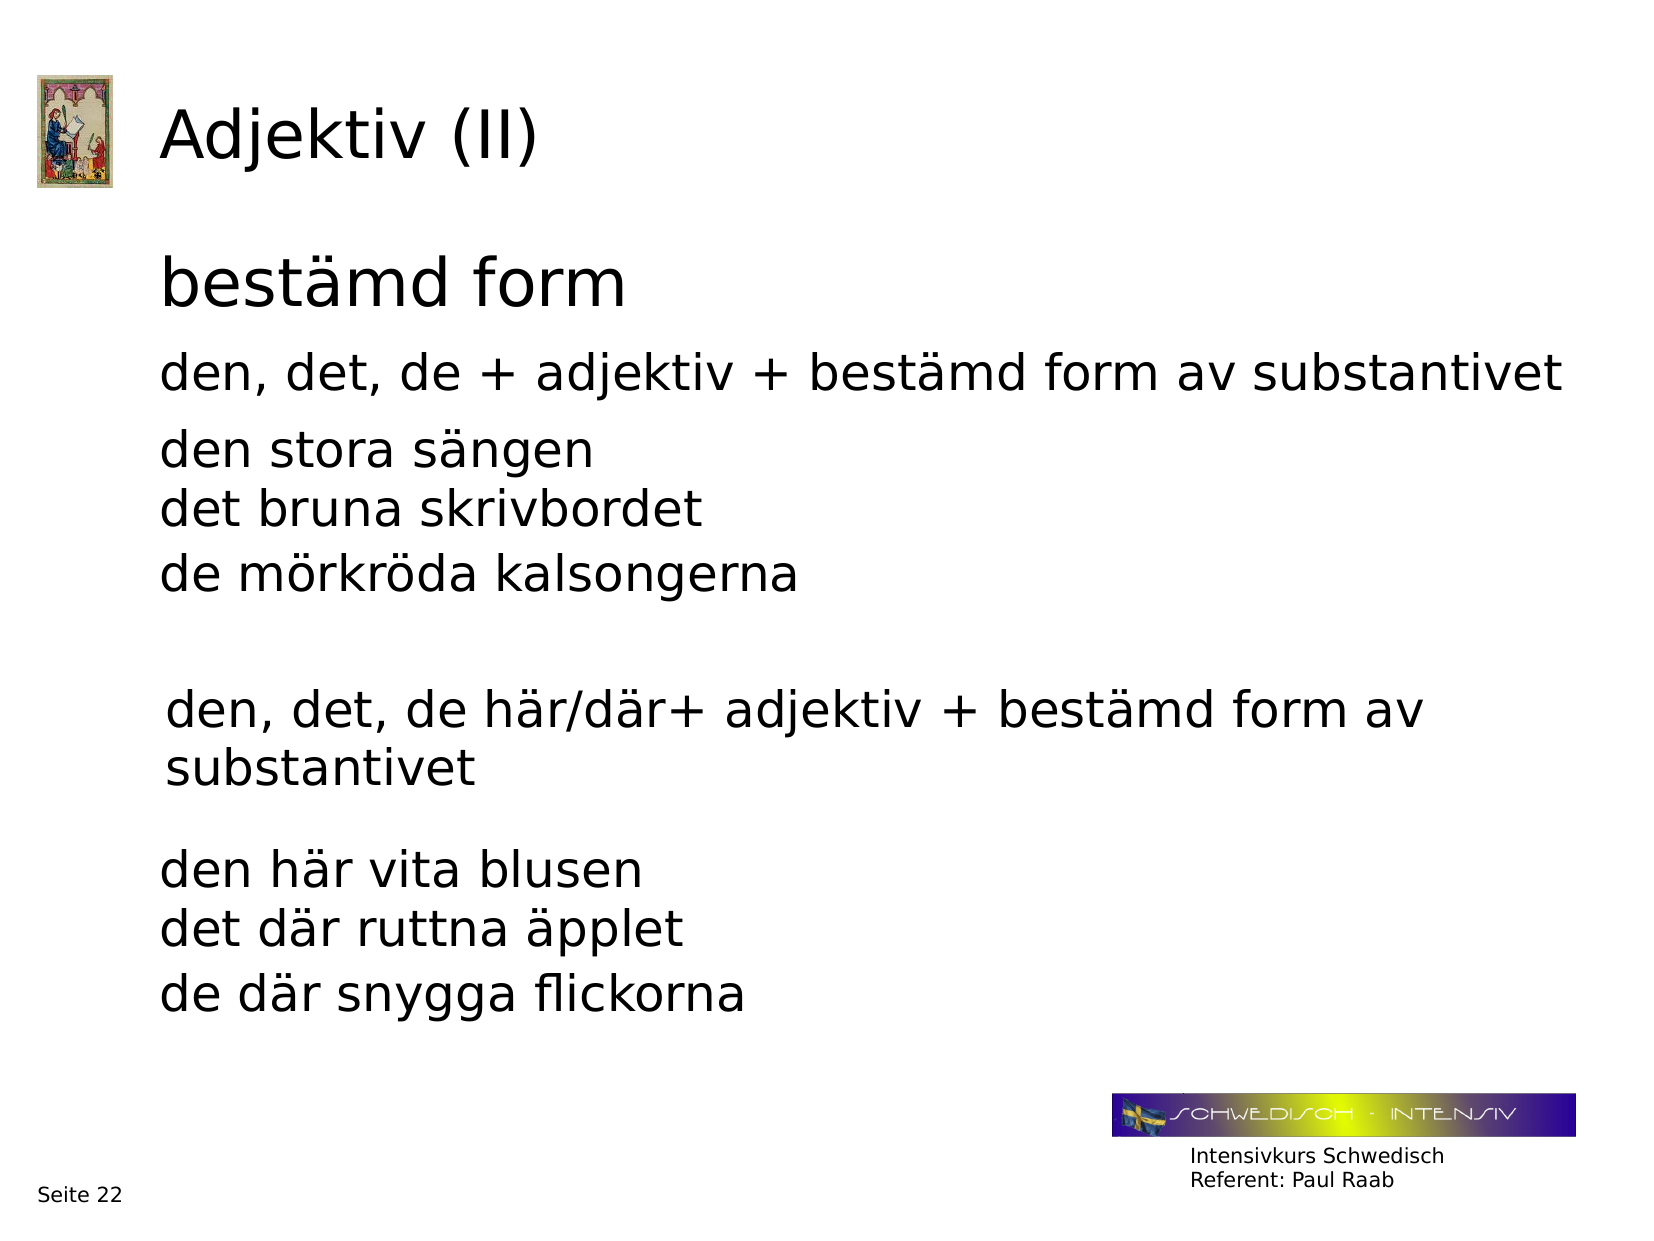

Adjektiv (II)
bestämd form
den, det, de + adjektiv + bestämd form av substantivet
den stora sängen
det bruna skrivbordet
de mörkröda kalsongerna
den, det, de här/där+ adjektiv + bestämd form av substantivet
den här vita blusen
det där ruttna äpplet
de där snygga flickorna